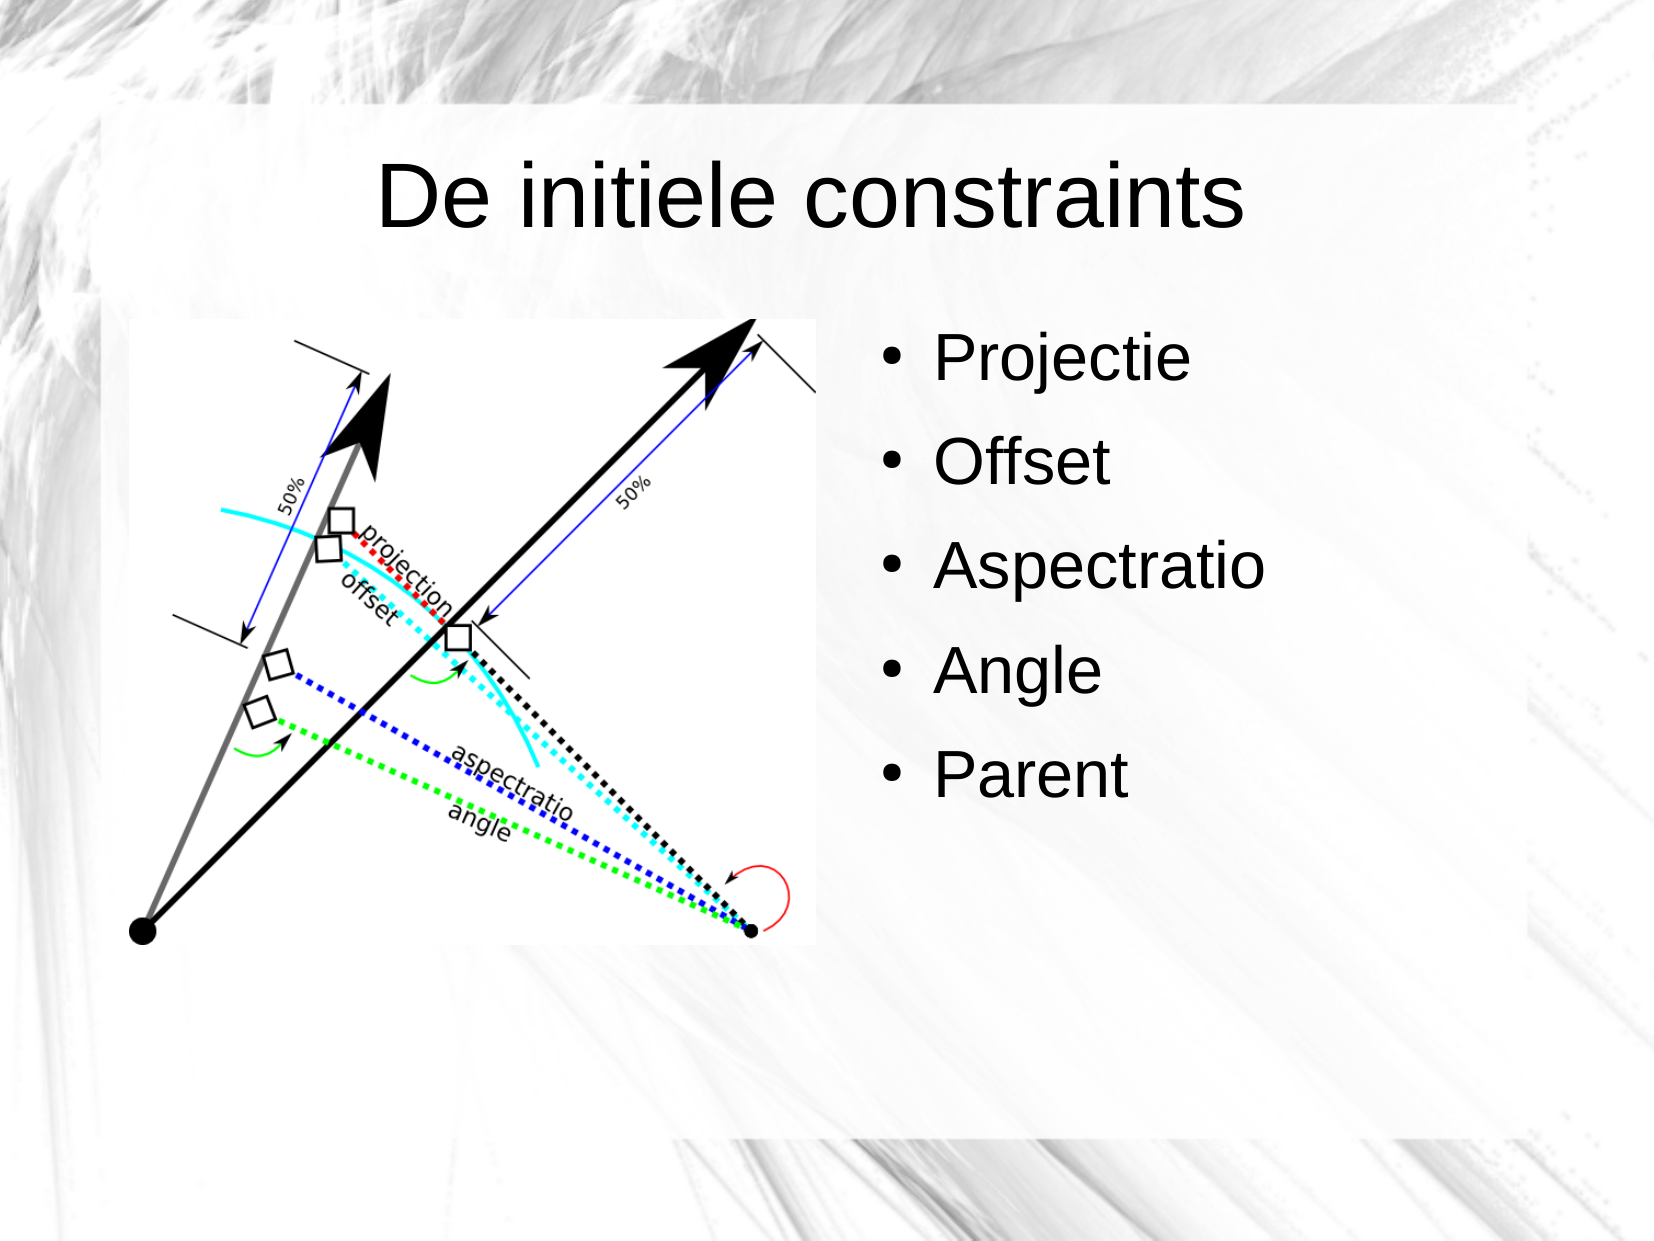

# De initiele constraints
Projectie
Offset
Aspectratio
Angle
Parent